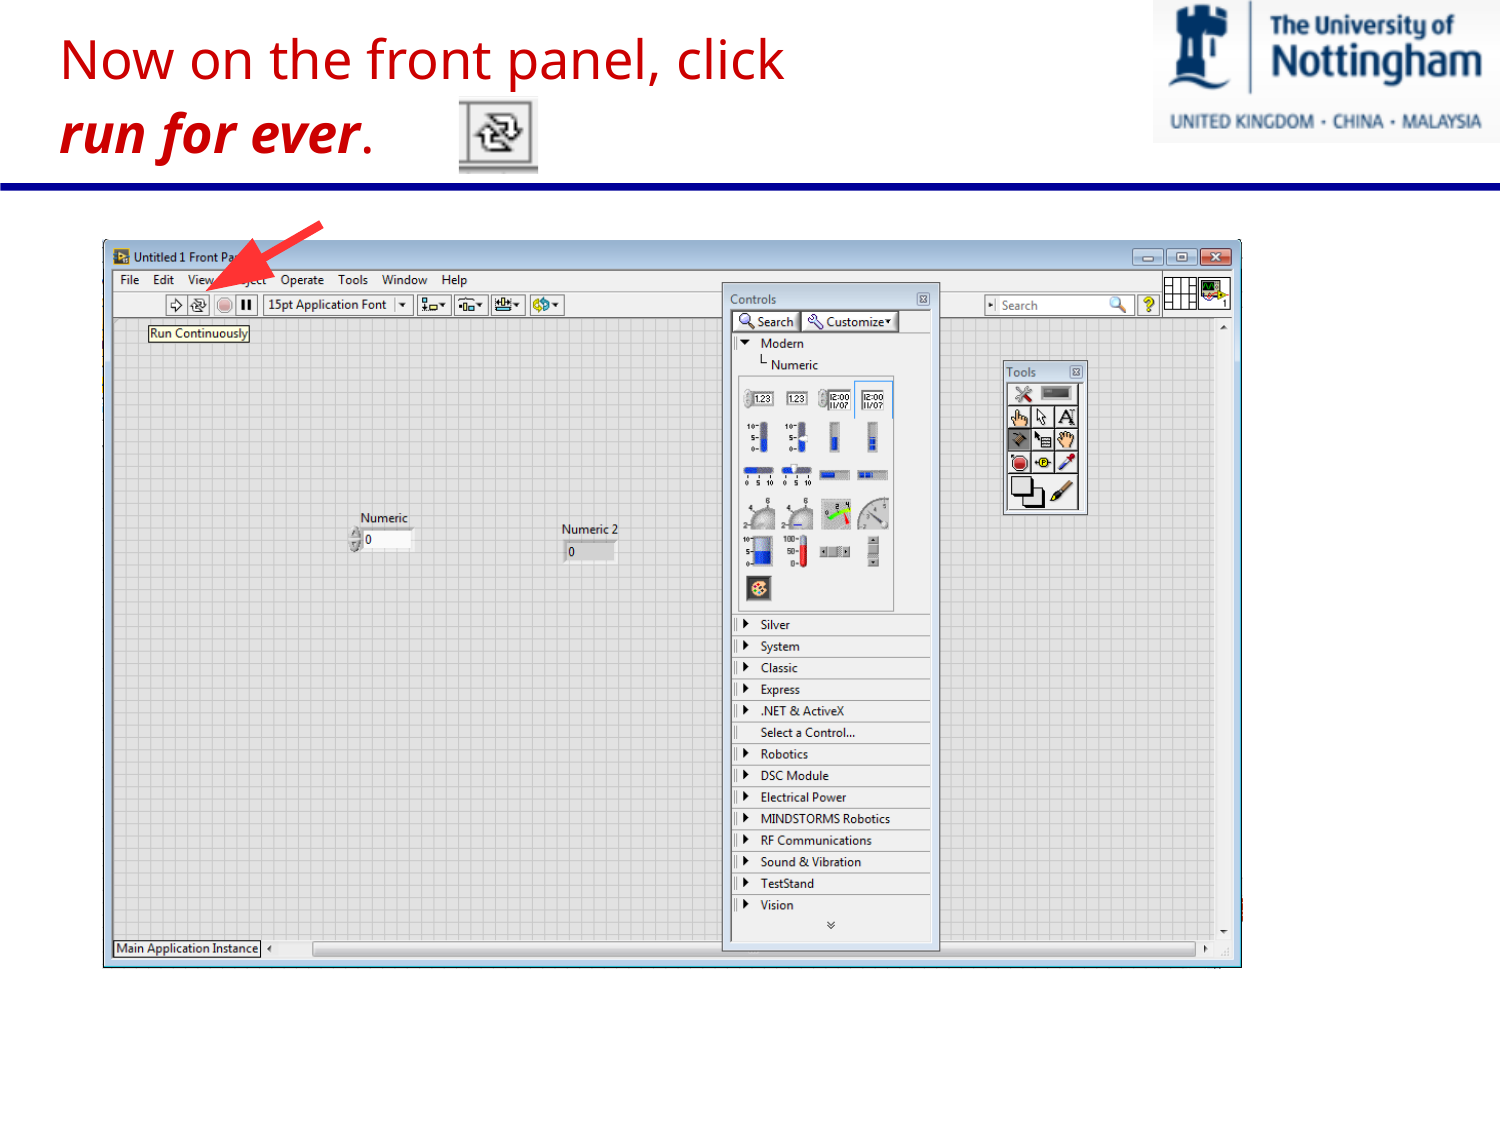

# Now on the front panel, click run for ever.